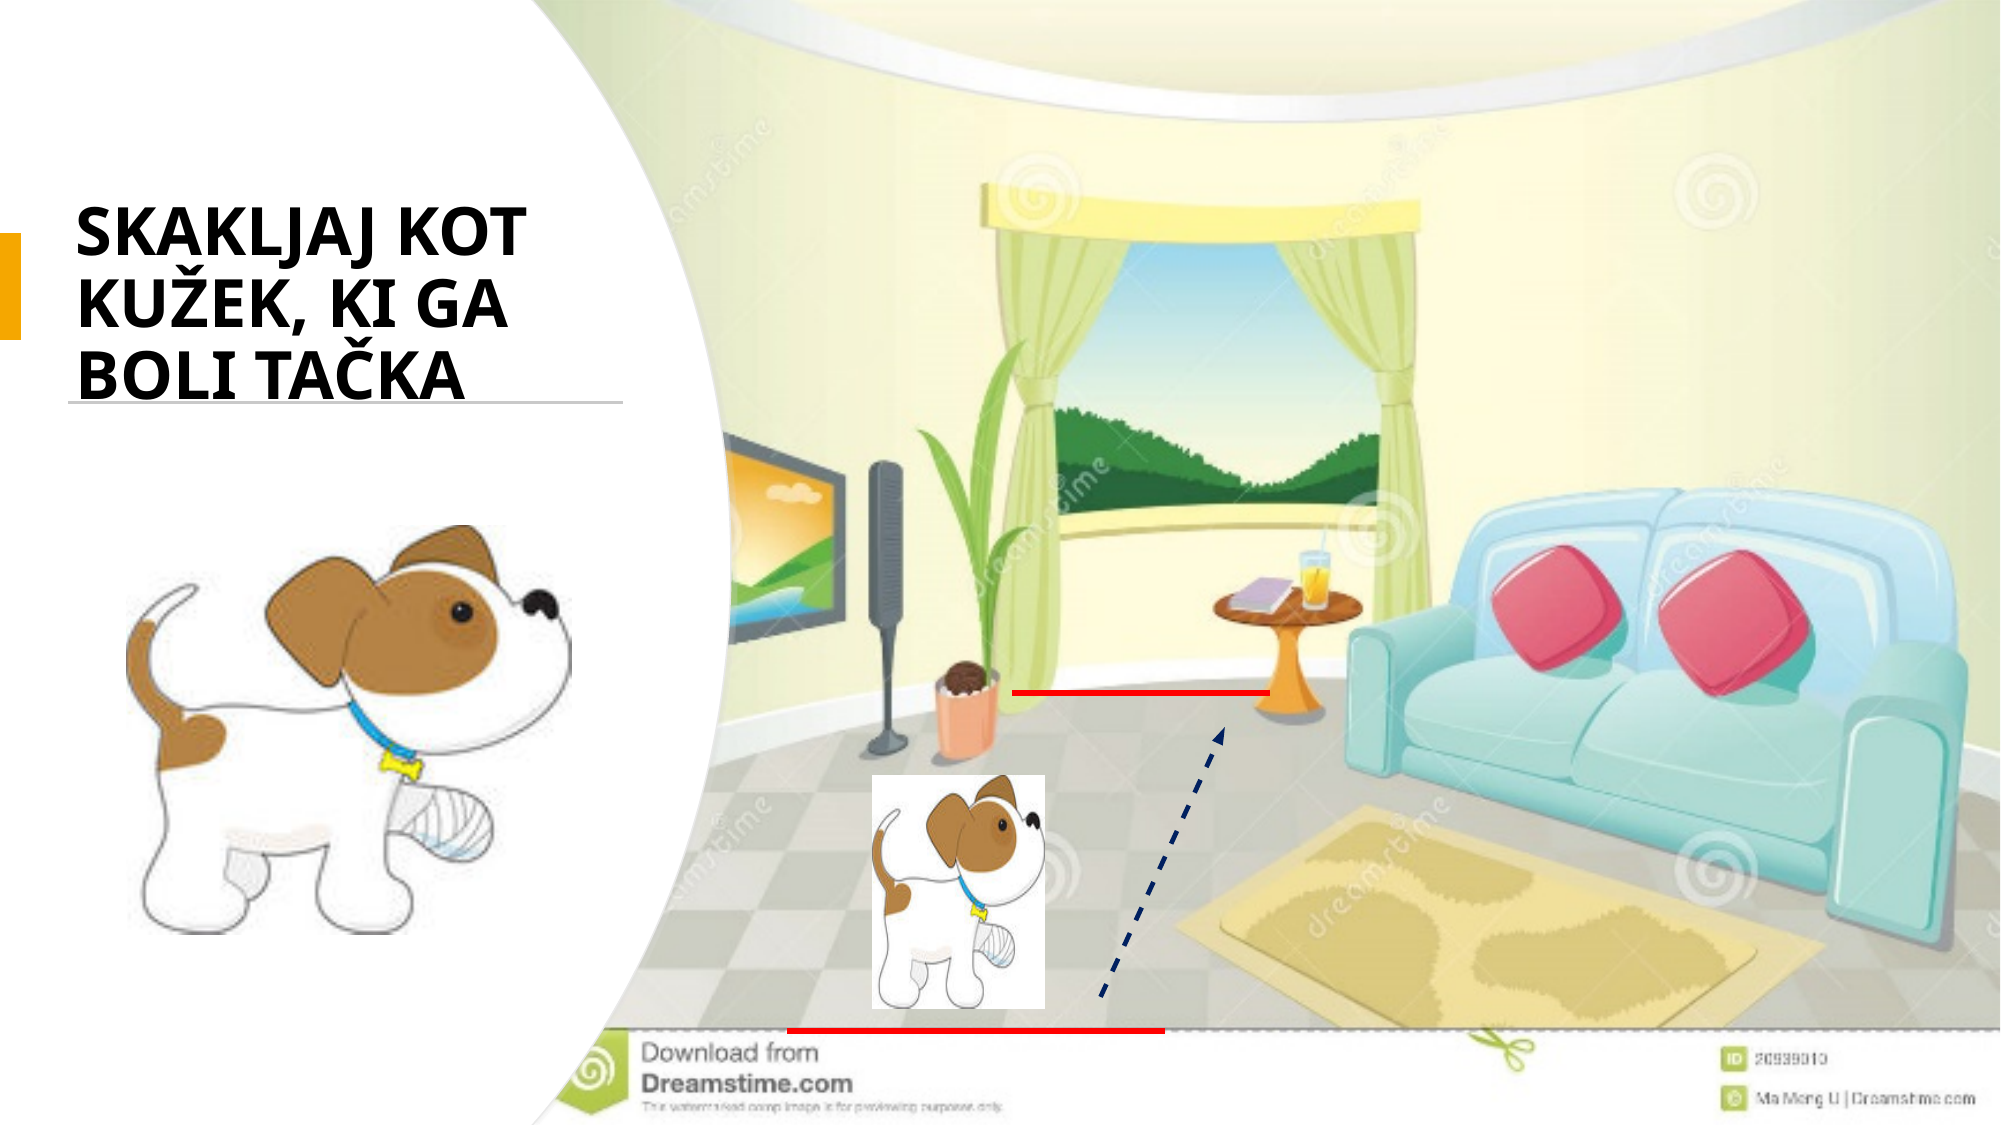

# SKAKLJAJ KOT KUŽEK, KI GA BOLI TAČKA